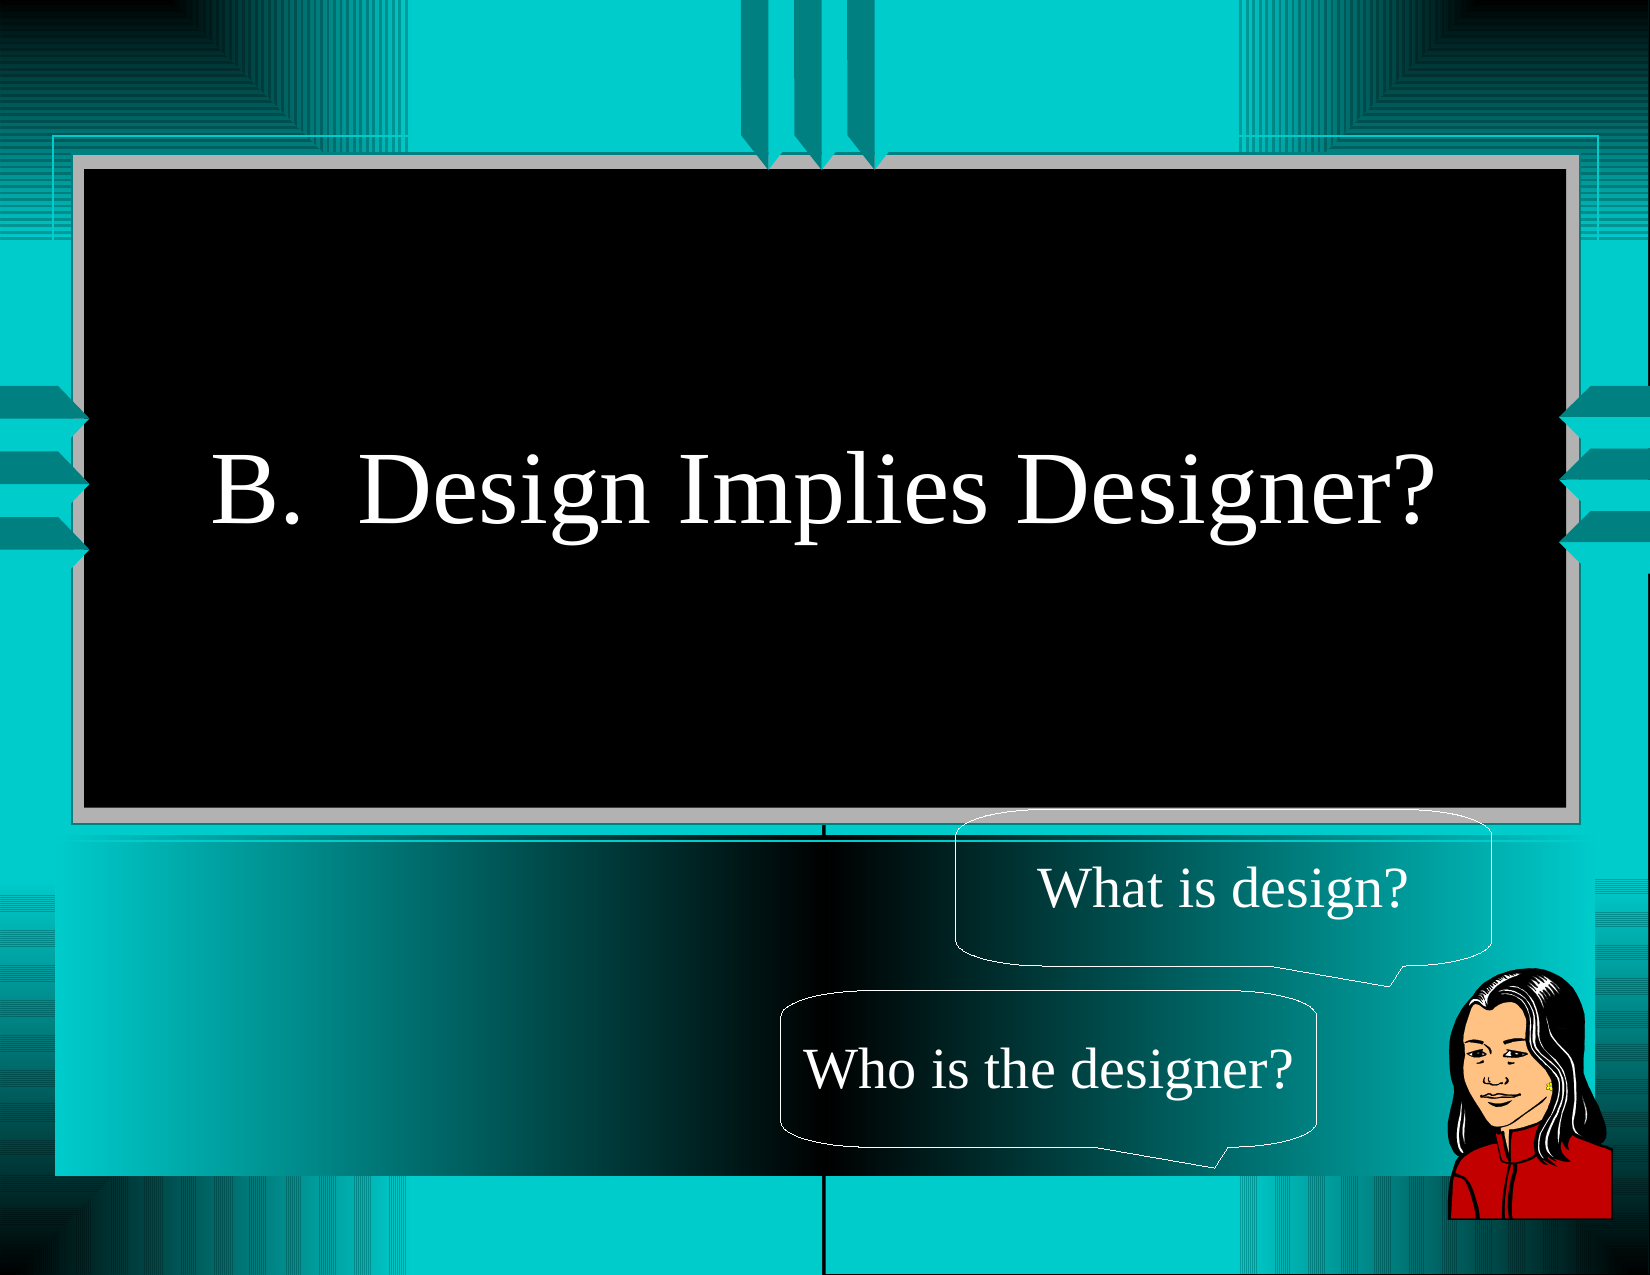

# B. Design Implies Designer?
What is design?
Who is the designer?